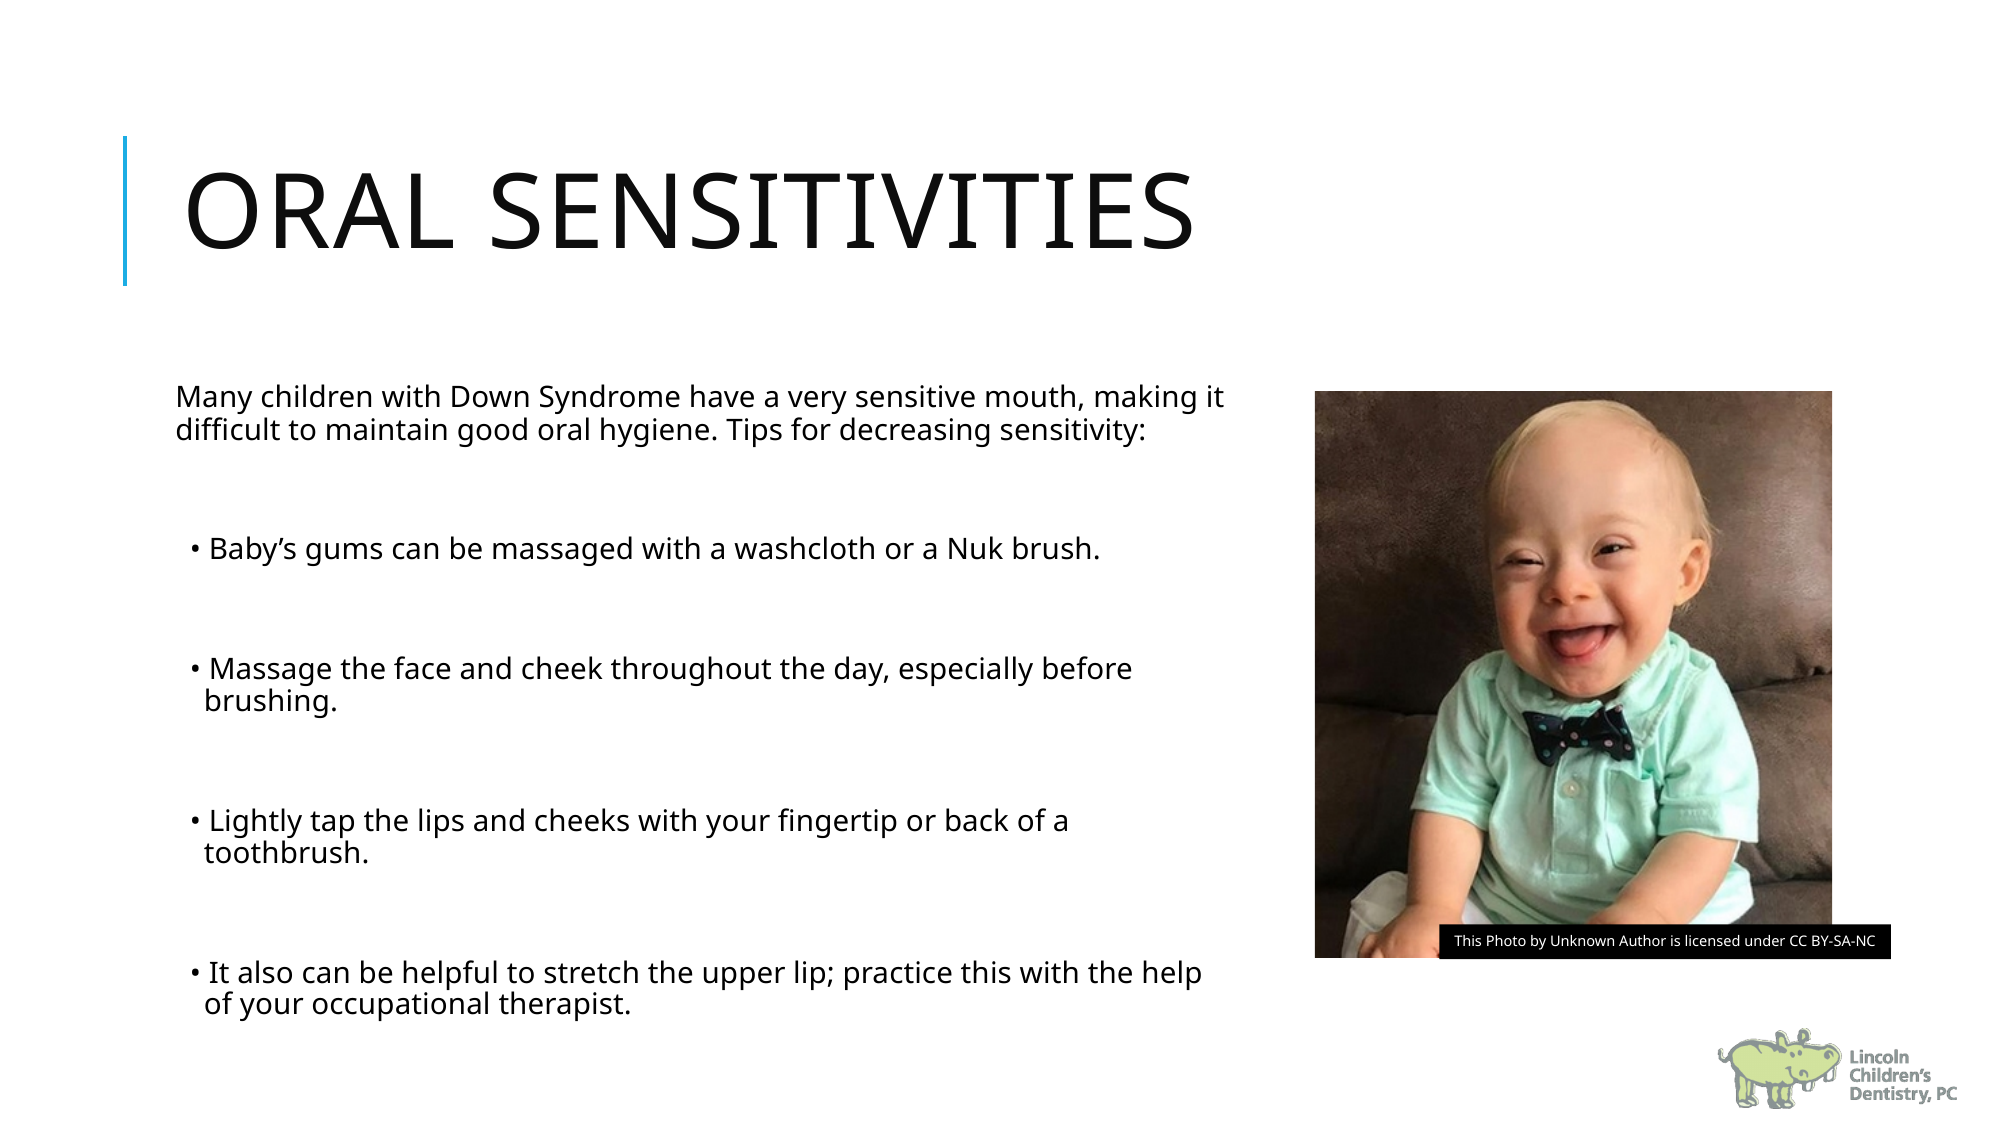

# Oral sensitivities
Many children with Down Syndrome have a very sensitive mouth, making it difficult to maintain good oral hygiene. Tips for decreasing sensitivity:
• Baby’s gums can be massaged with a washcloth or a Nuk brush.
• Massage the face and cheek throughout the day, especially before brushing.
• Lightly tap the lips and cheeks with your fingertip or back of a toothbrush.
• It also can be helpful to stretch the upper lip; practice this with the help of your occupational therapist.
This Photo by Unknown Author is licensed under CC BY-SA-NC